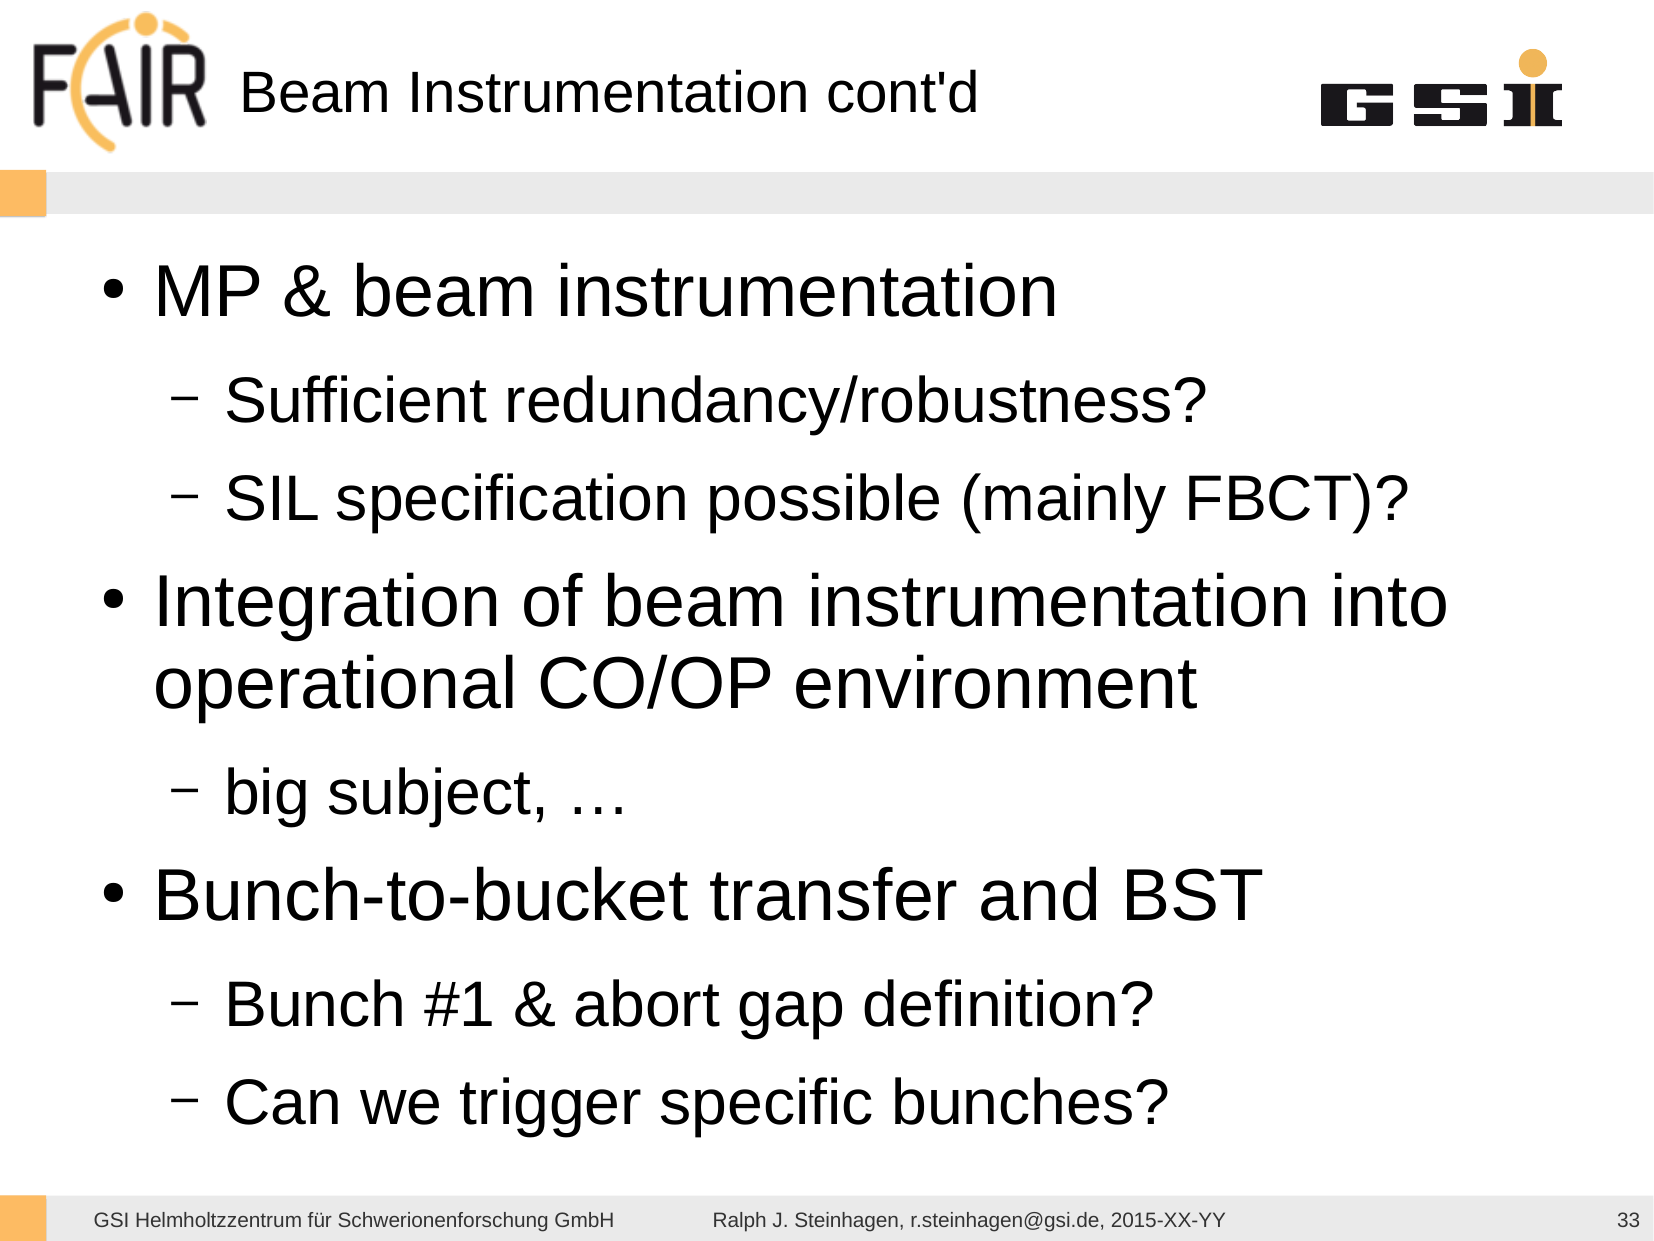

# Beam Instrumentation cont'd
MP & beam instrumentation
Sufficient redundancy/robustness?
SIL specification possible (mainly FBCT)?
Integration of beam instrumentation into operational CO/OP environment
big subject, …
Bunch-to-bucket transfer and BST
Bunch #1 & abort gap definition?
Can we trigger specific bunches?